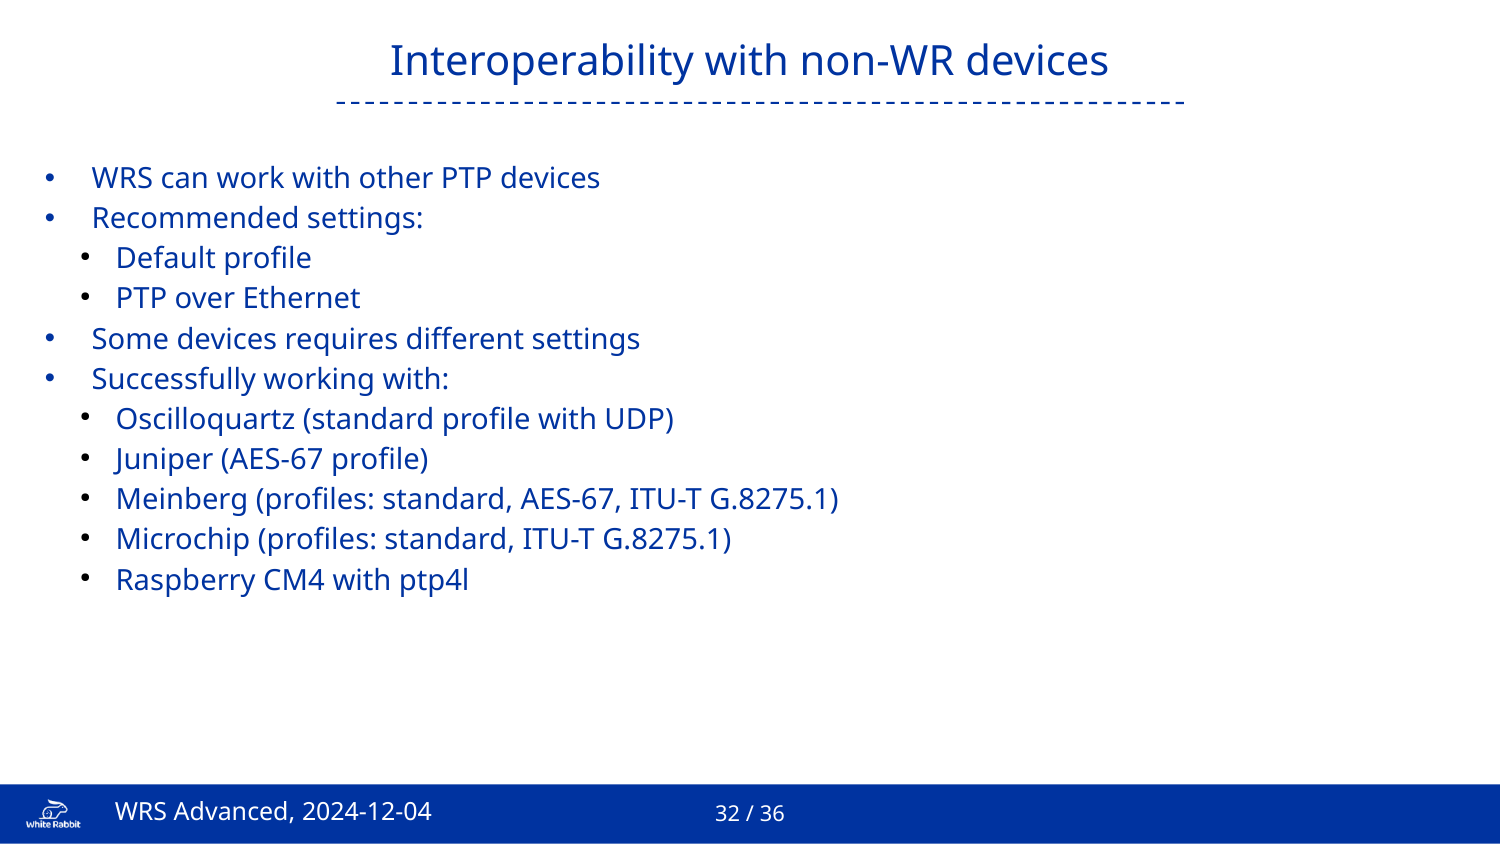

# Interoperability with non-WR devices
WRS can work with other PTP devices
Recommended settings:
Default profile
PTP over Ethernet
Some devices requires different settings
Successfully working with:
Oscilloquartz (standard profile with UDP)
Juniper (AES-67 profile)
Meinberg (profiles: standard, AES-67, ITU-T G.8275.1)
Microchip (profiles: standard, ITU-T G.8275.1)
Raspberry CM4 with ptp4l
WRS Advanced, 2024-12-04